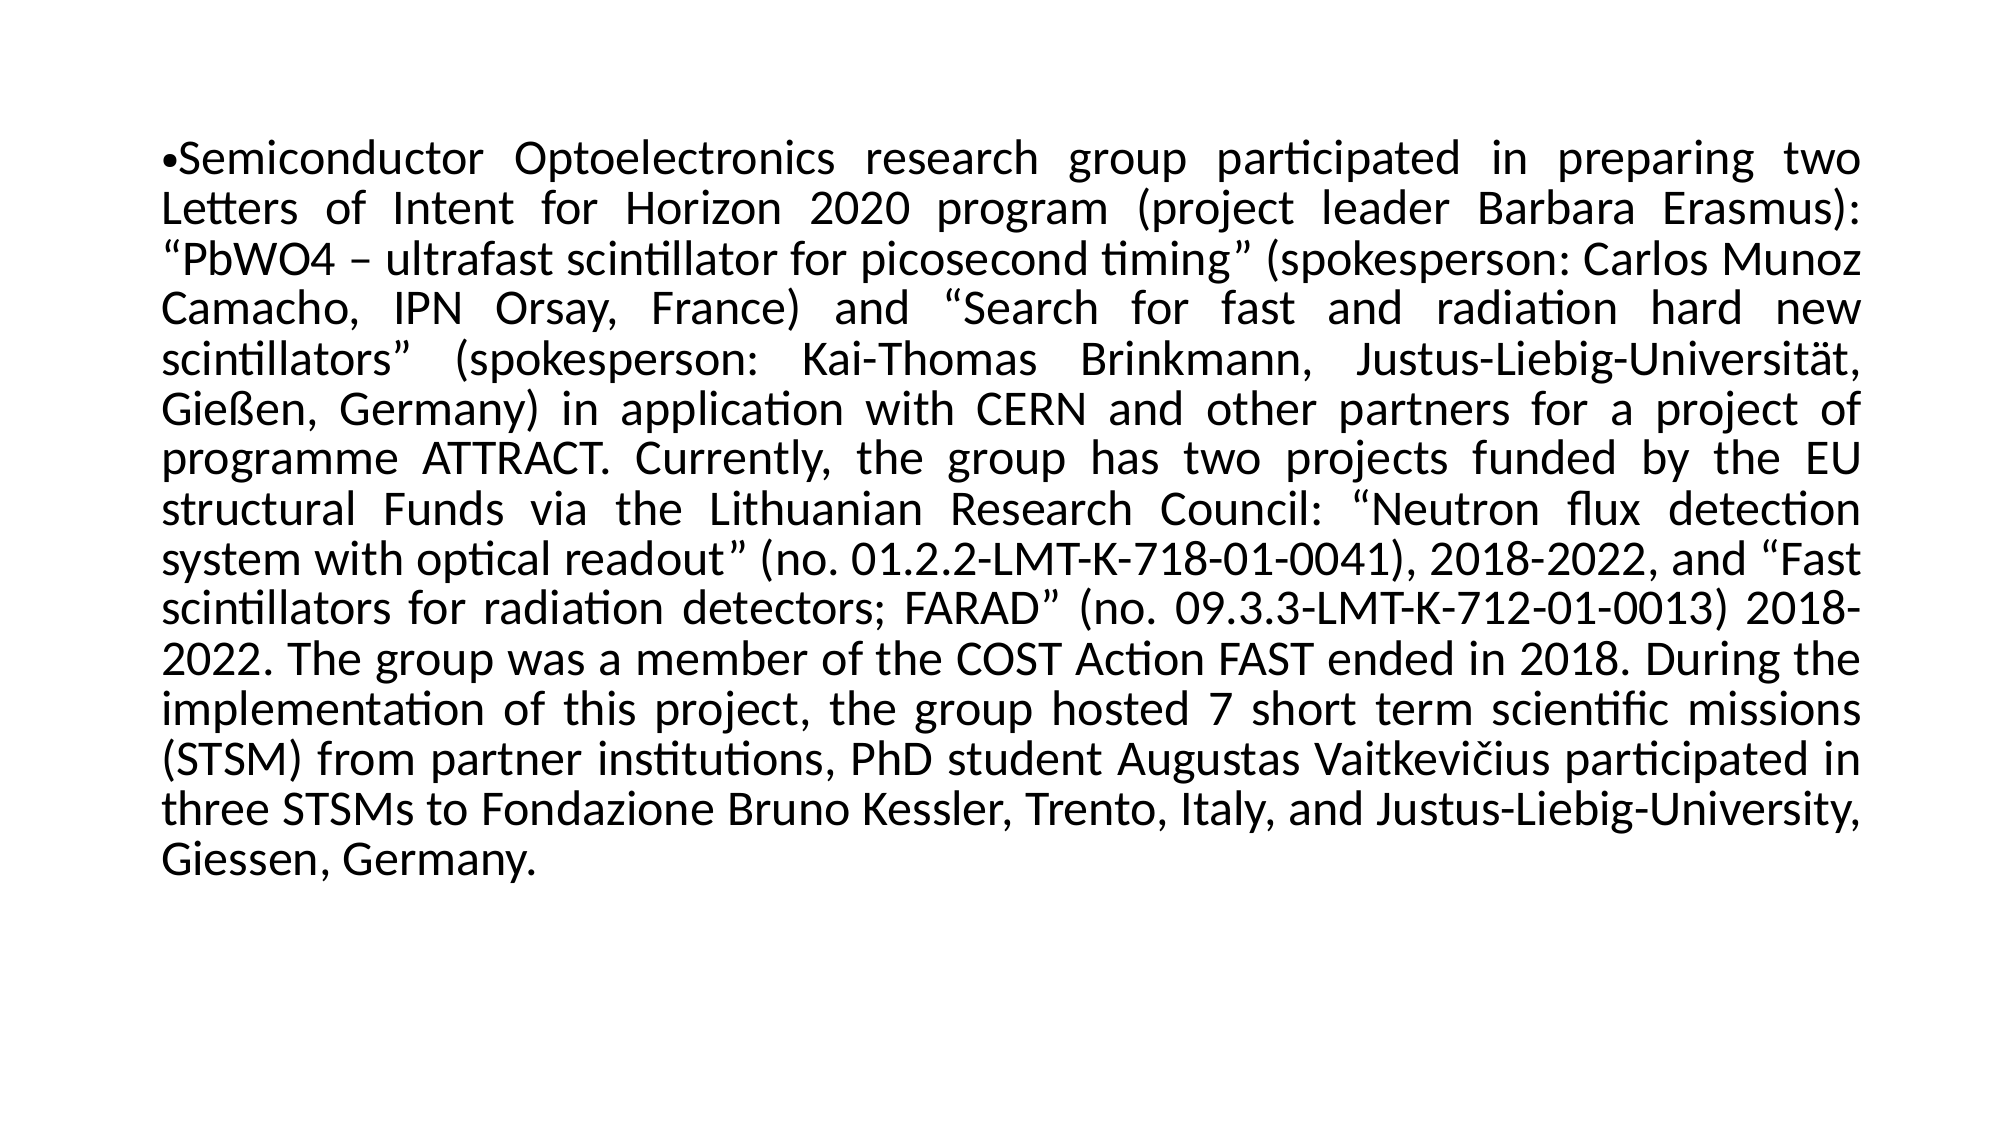

Semiconductor Optoelectronics research group participated in preparing two Letters of Intent for Horizon 2020 program (project leader Barbara Erasmus): “PbWO4 – ultrafast scintillator for picosecond timing” (spokesperson: Carlos Munoz Camacho, IPN Orsay, France) and “Search for fast and radiation hard new scintillators” (spokesperson: Kai-Thomas Brinkmann, Justus-Liebig-Universität, Gießen, Germany) in application with CERN and other partners for a project of programme ATTRACT. Currently, the group has two projects funded by the EU structural Funds via the Lithuanian Research Council: “Neutron flux detection system with optical readout” (no. 01.2.2-LMT-K-718-01-0041), 2018-2022, and “Fast scintillators for radiation detectors; FARAD” (no. 09.3.3-LMT-K-712-01-0013) 2018-2022. The group was a member of the COST Action FAST ended in 2018. During the implementation of this project, the group hosted 7 short term scientific missions (STSM) from partner institutions, PhD student Augustas Vaitkevičius participated in three STSMs to Fondazione Bruno Kessler, Trento, Italy, and Justus-Liebig-University, Giessen, Germany.